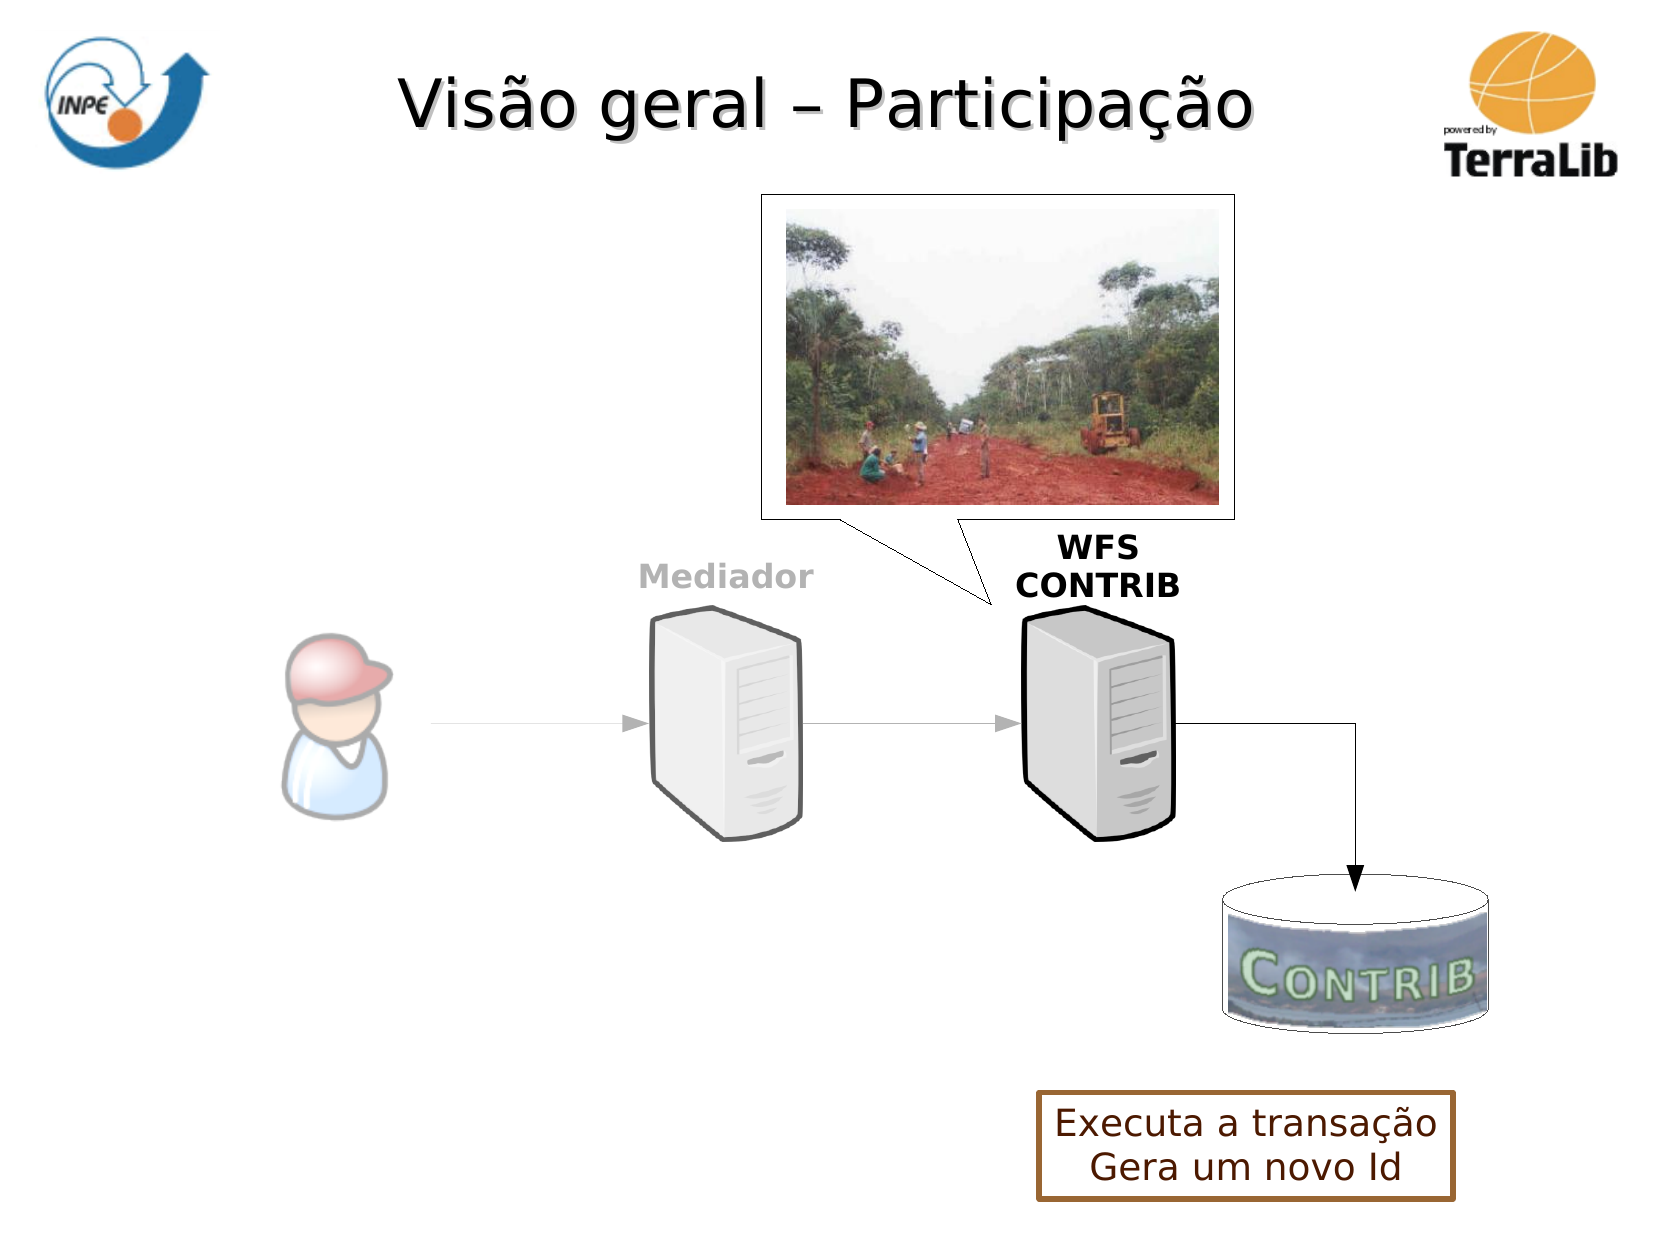

# Visão geral – Participação
Mediador
WFS
CONTRIB
Executa a transação
Gera um novo Id